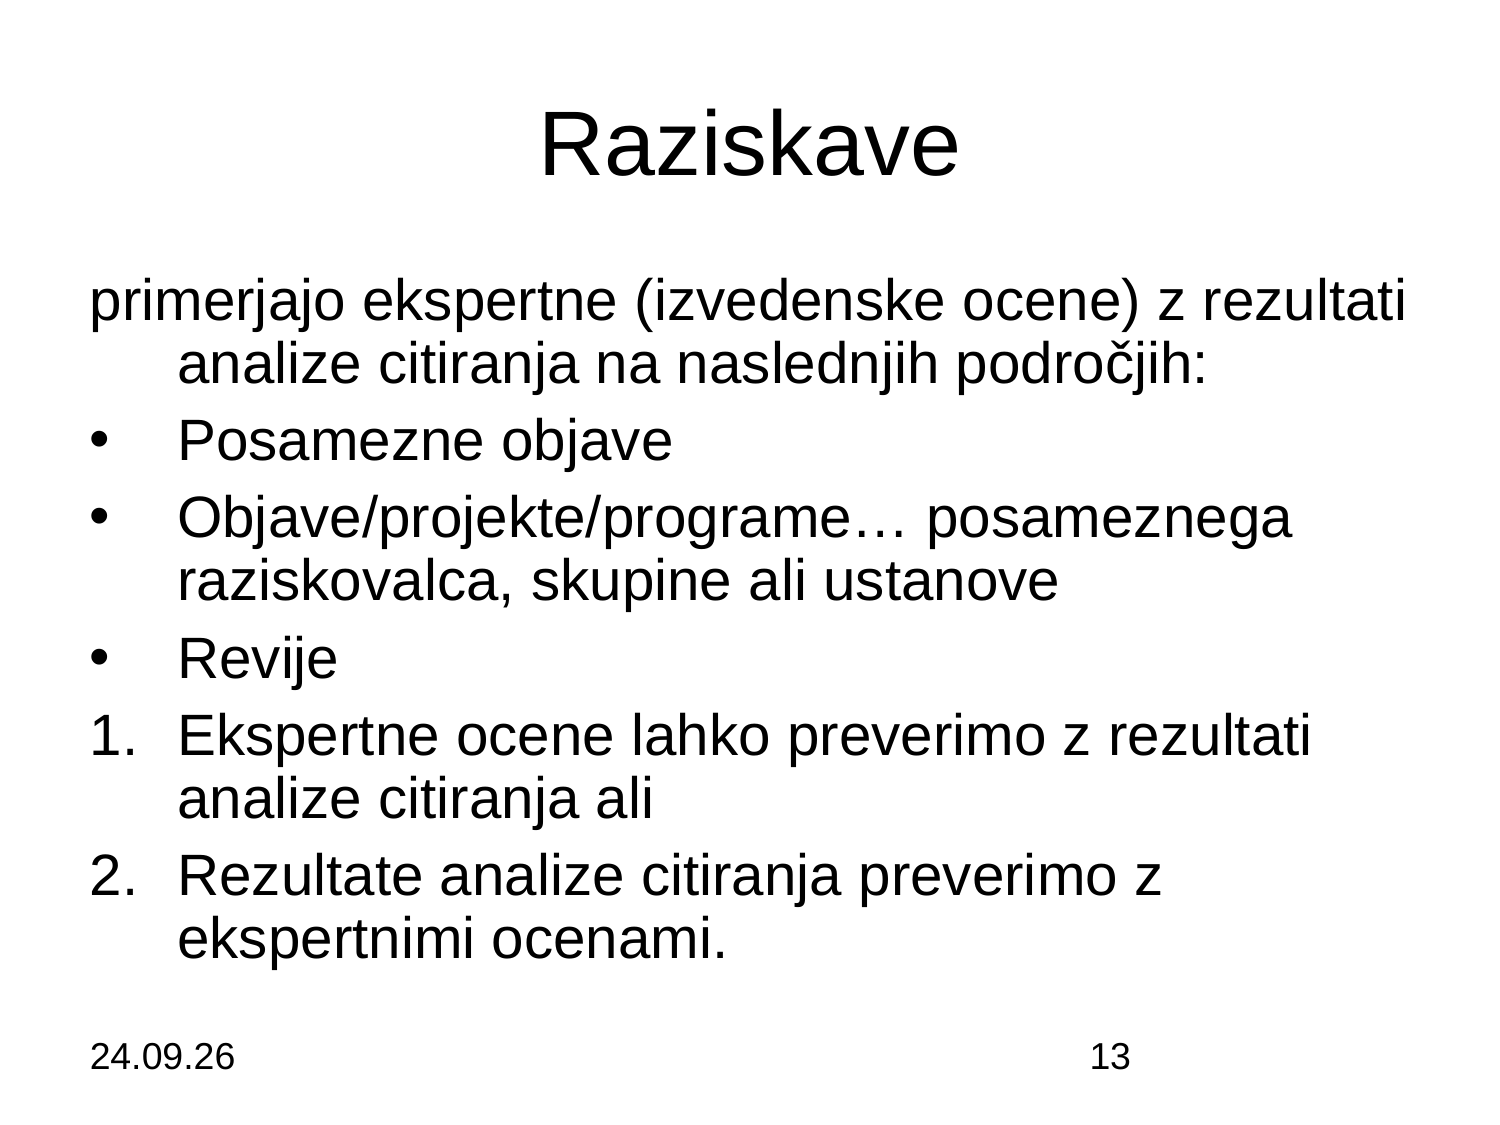

# Raziskave
primerjajo ekspertne (izvedenske ocene) z rezultati analize citiranja na naslednjih področjih:
Posamezne objave
Objave/projekte/programe… posameznega raziskovalca, skupine ali ustanove
Revije
Ekspertne ocene lahko preverimo z rezultati analize citiranja ali
Rezultate analize citiranja preverimo z ekspertnimi ocenami.
13